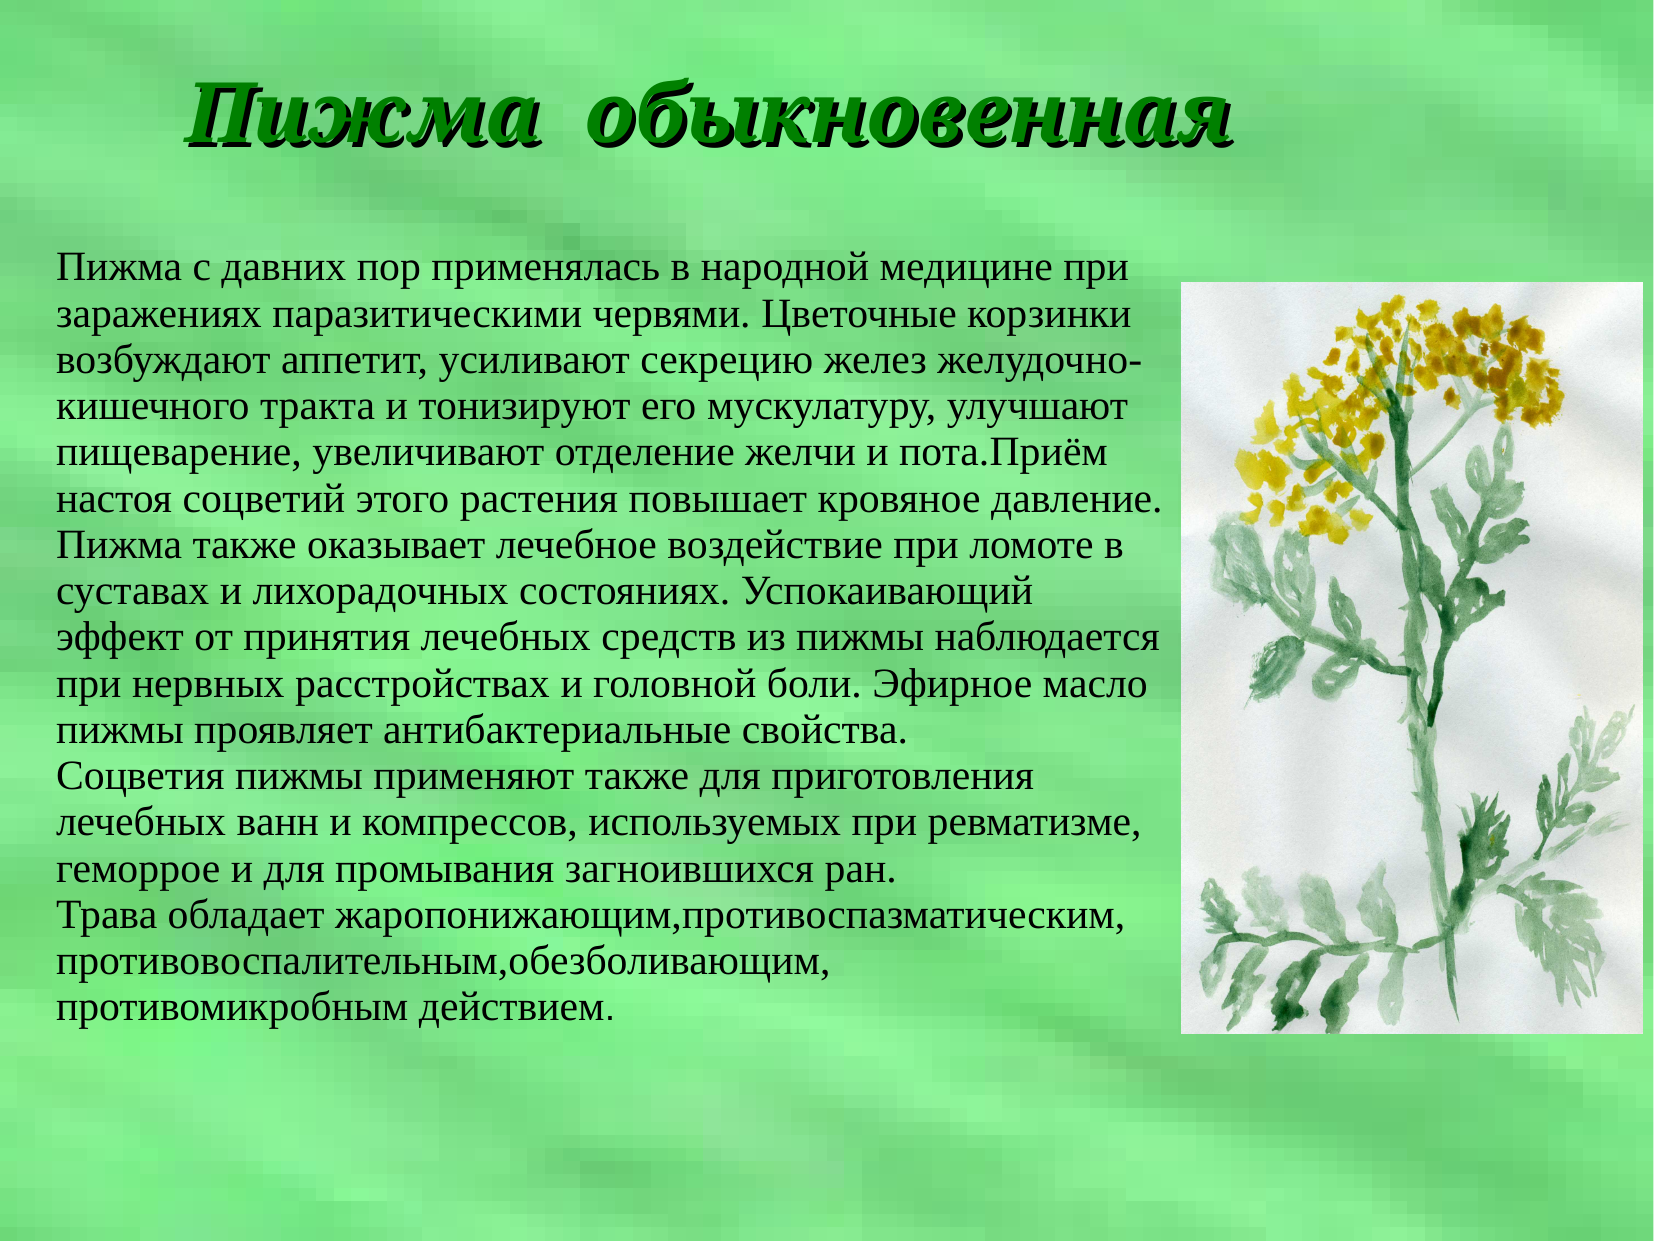

Пижма обыкновенная
Пижма с давних пор применялась в народной медицине при заражениях паразитическими червями. Цветочные корзинки возбуждают аппетит, усиливают секрецию желез желудочно-кишечного тракта и тонизируют его мускулатуру, улучшают пищеварение, увеличивают отделение желчи и пота.Приём настоя соцветий этого растения повышает кровяное давление. Пижма также оказывает лечебное воздействие при ломоте в суставах и лихорадочных состояниях. Успокаивающий эффект от принятия лечебных средств из пижмы наблюдается при нервных расстройствах и головной боли. Эфирное масло пижмы проявляет антибактериальные свойства.
Соцветия пижмы применяют также для приготовления лечебных ванн и компрессов, используемых при ревматизме, геморрое и для промывания загноившихся ран.
Трава обладает жаропонижающим,противоспазматическим, противовоспалительным,обезболивающим, противомикробным действием.